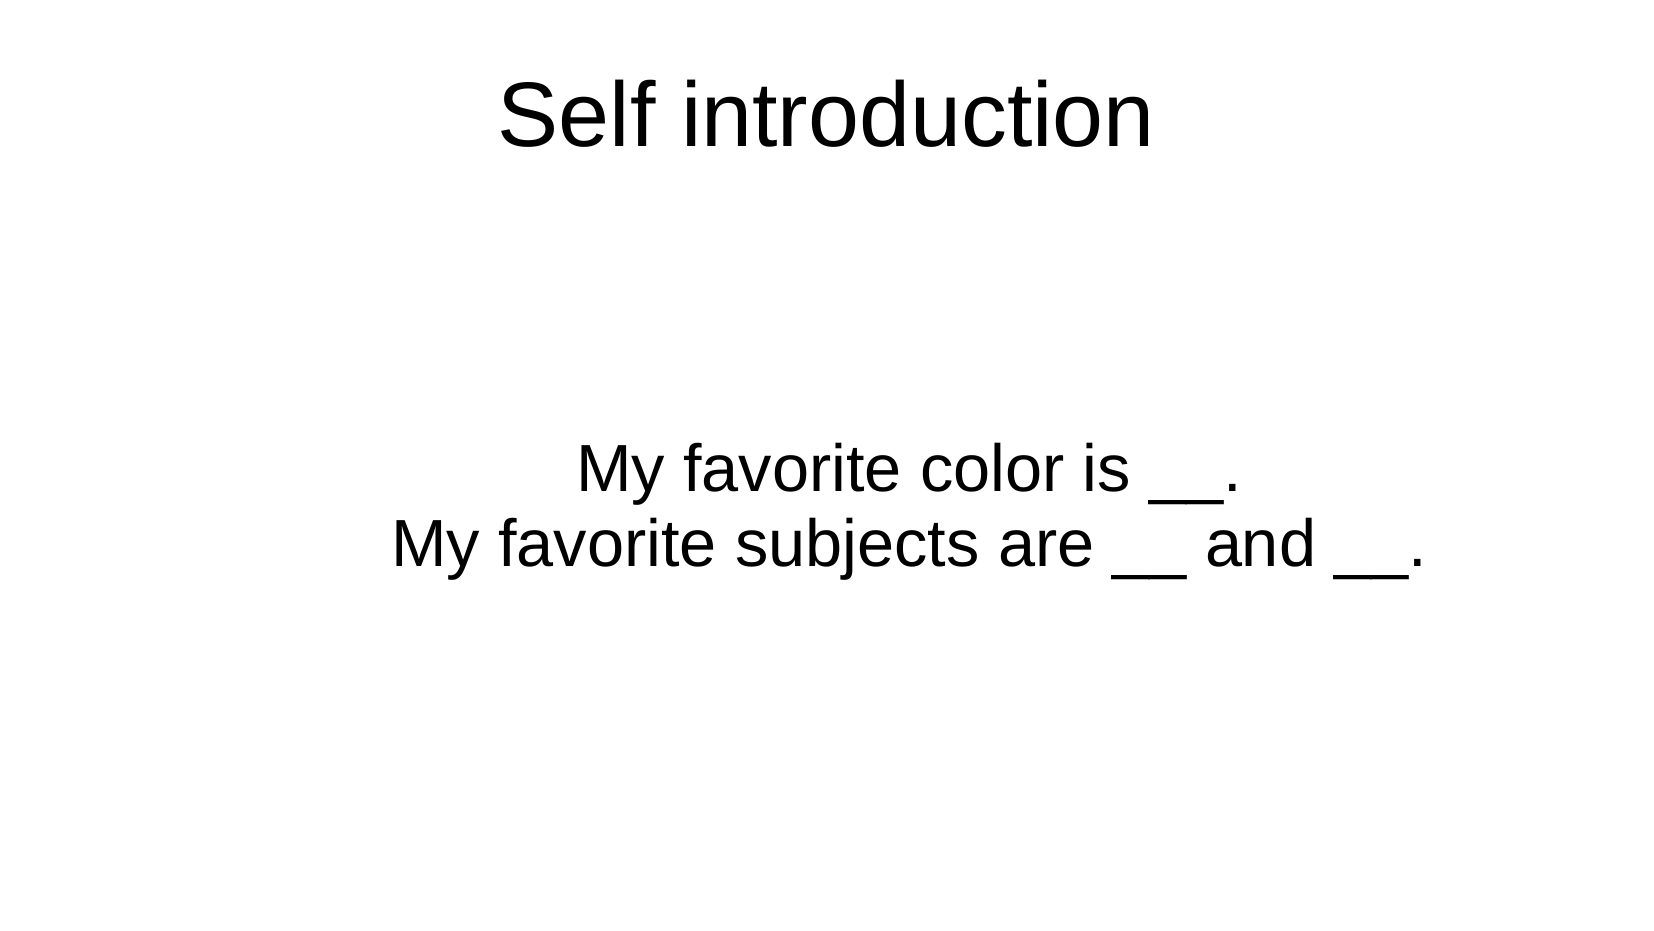

# Self introduction
My favorite color is __.
My favorite subjects are __ and __.